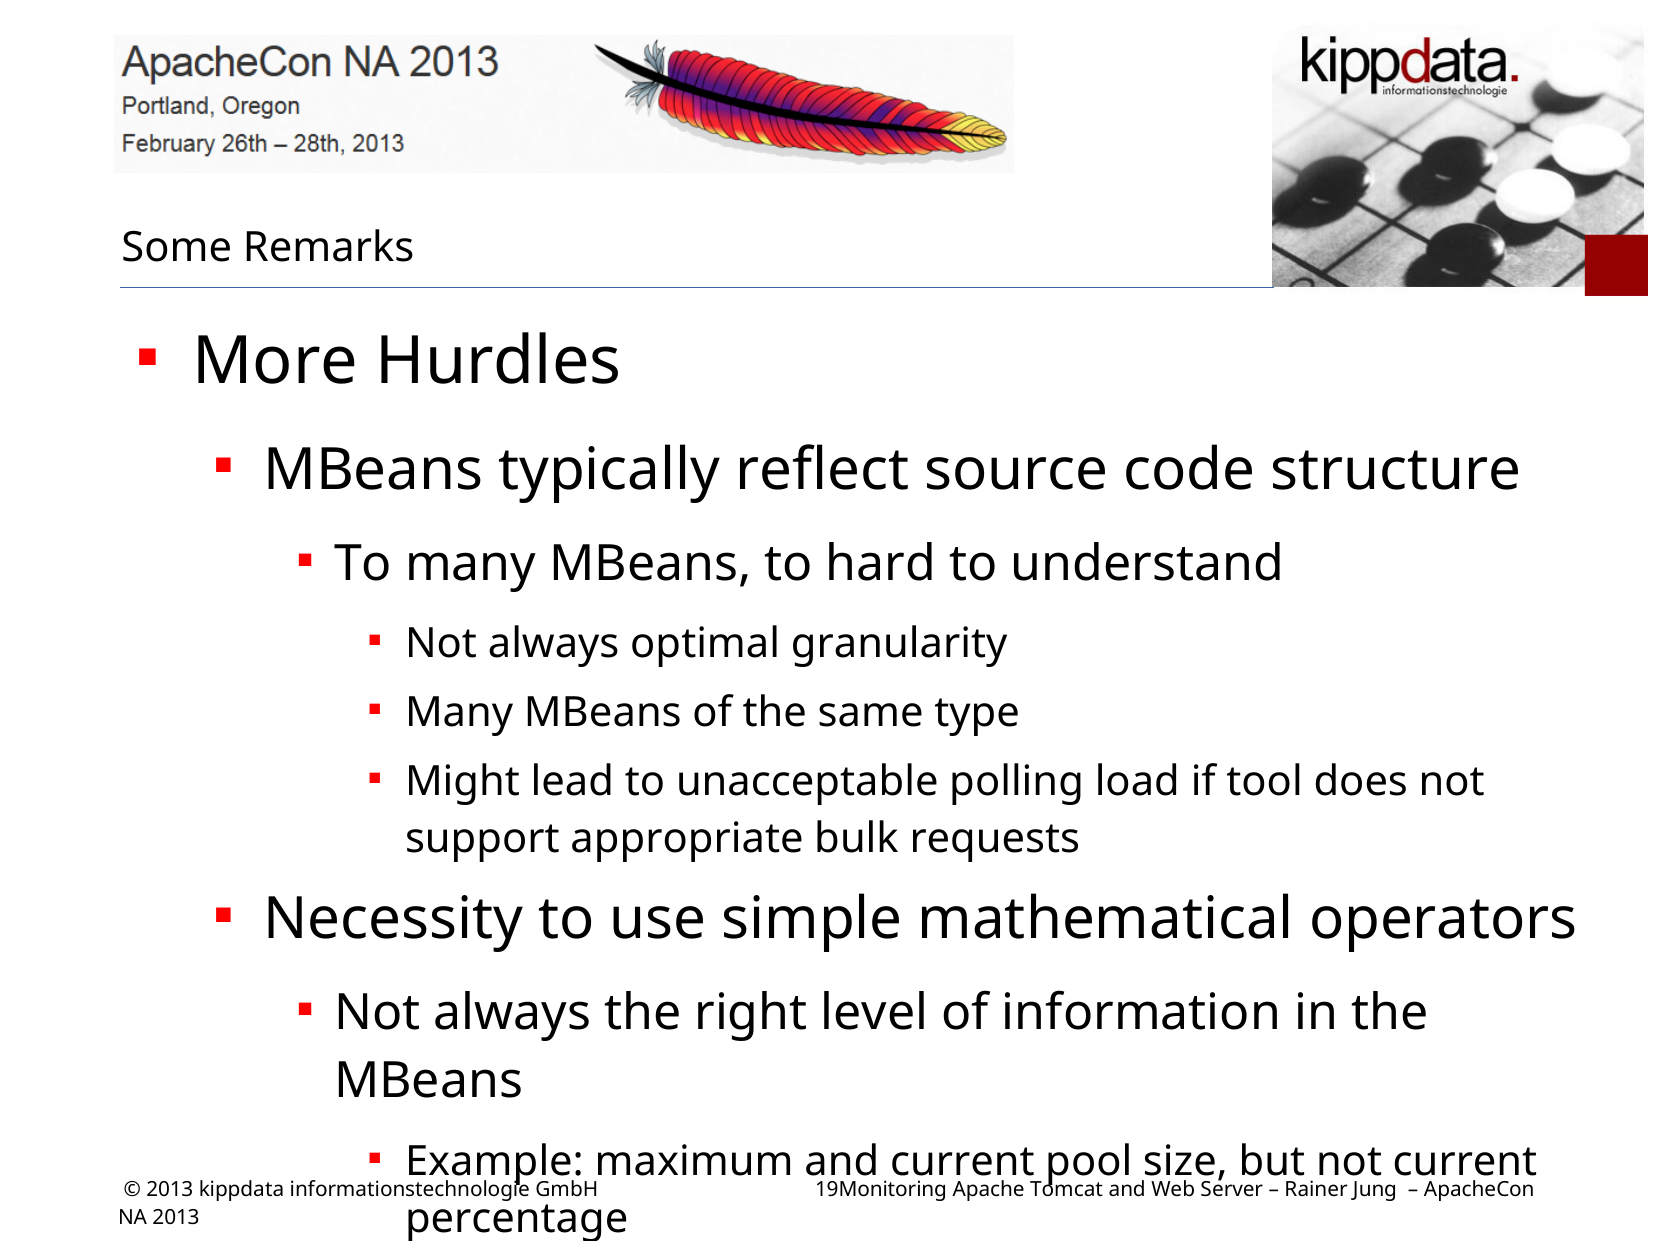

# Some Remarks
More Hurdles
MBeans typically reflect source code structure
To many MBeans, to hard to understand
Not always optimal granularity
Many MBeans of the same type
Might lead to unacceptable polling load if tool does not support appropriate bulk requests
Necessity to use simple mathematical operators
Not always the right level of information in the MBeans
Example: maximum and current pool size, but not current percentage
Need to deduce deltas or rates from counters, quotients of metrics, quotients of deltas